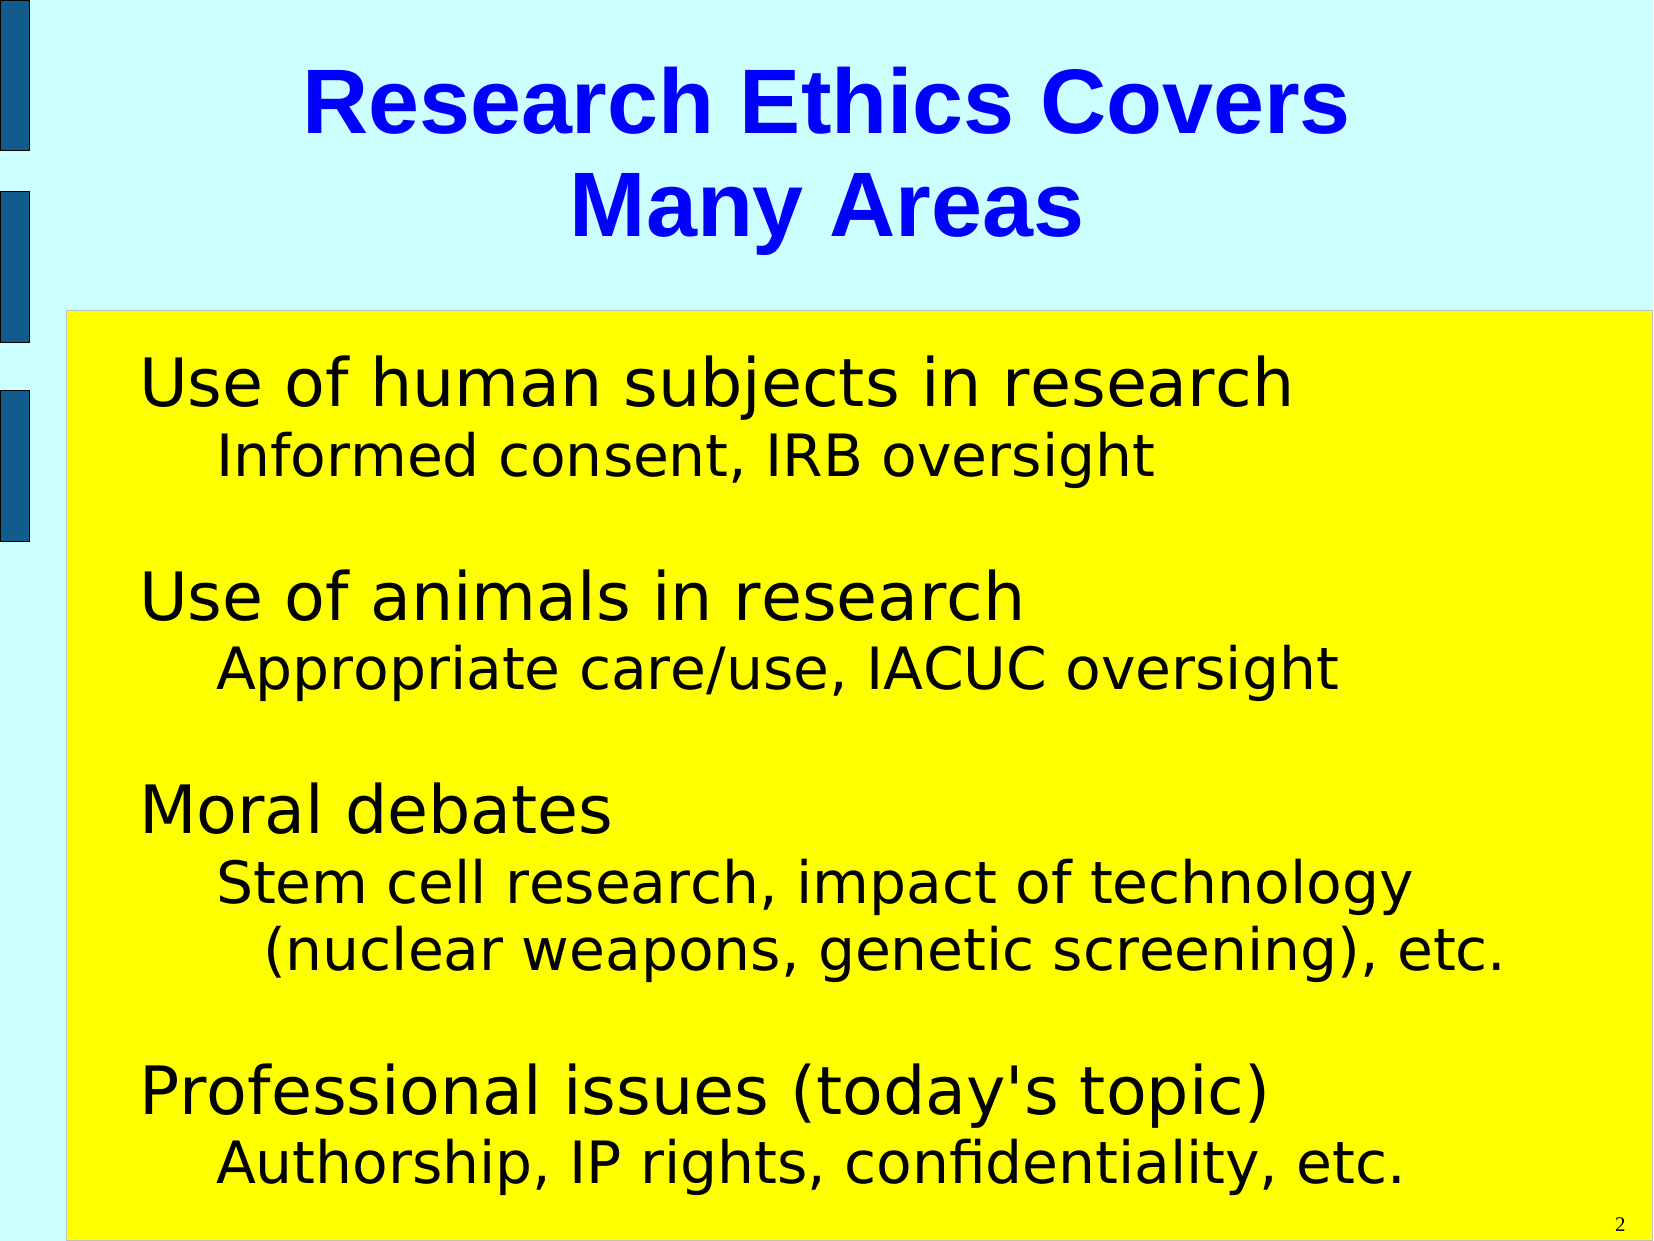

# Research Ethics Covers Many Areas
Use of human subjects in research
Informed consent, IRB oversight
Use of animals in research
Appropriate care/use, IACUC oversight
Moral debates
Stem cell research, impact of technology (nuclear weapons, genetic screening), etc.
Professional issues (today's topic)
Authorship, IP rights, confidentiality, etc.